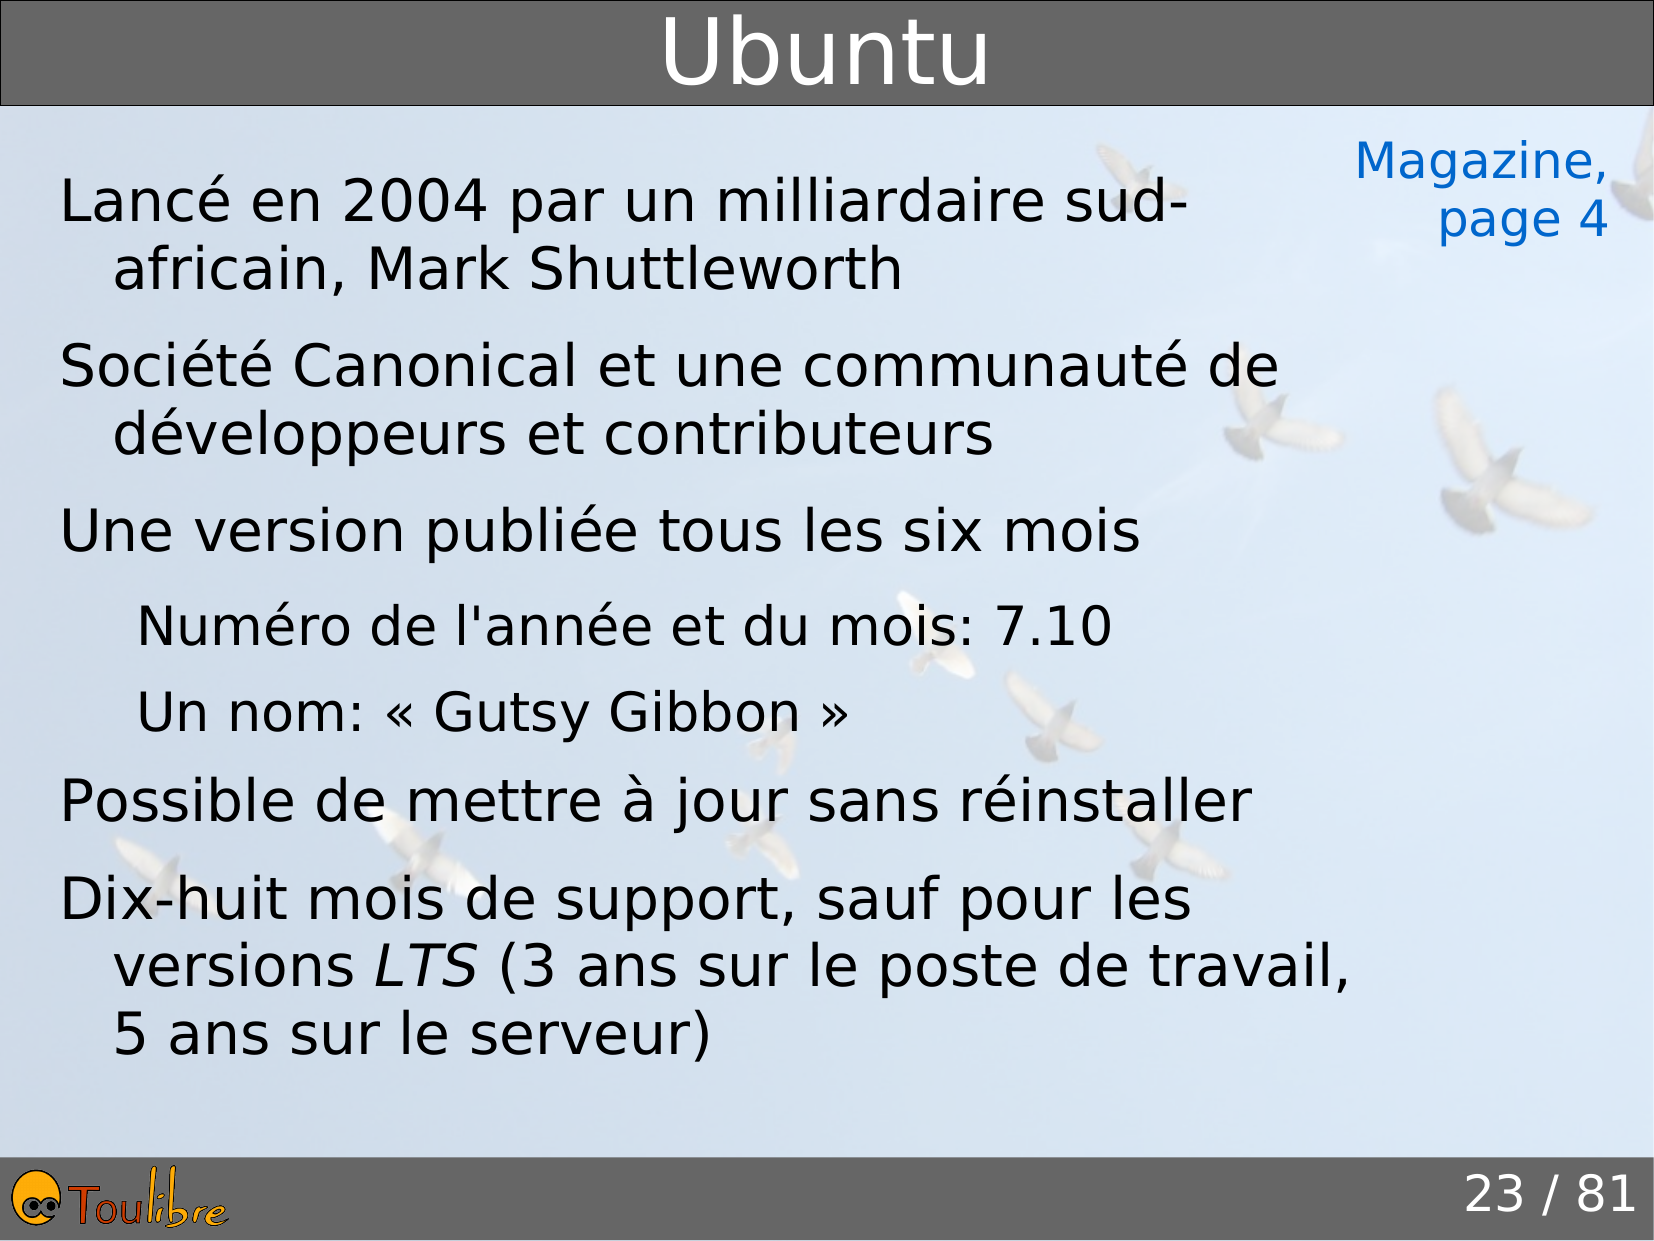

# Ubuntu
Magazine, page 4
Lancé en 2004 par un milliardaire sud-africain, Mark Shuttleworth
Société Canonical et une communauté de développeurs et contributeurs
Une version publiée tous les six mois
Numéro de l'année et du mois: 7.10
Un nom: « Gutsy Gibbon »
Possible de mettre à jour sans réinstaller
Dix-huit mois de support, sauf pour les versions LTS (3 ans sur le poste de travail, 5 ans sur le serveur)